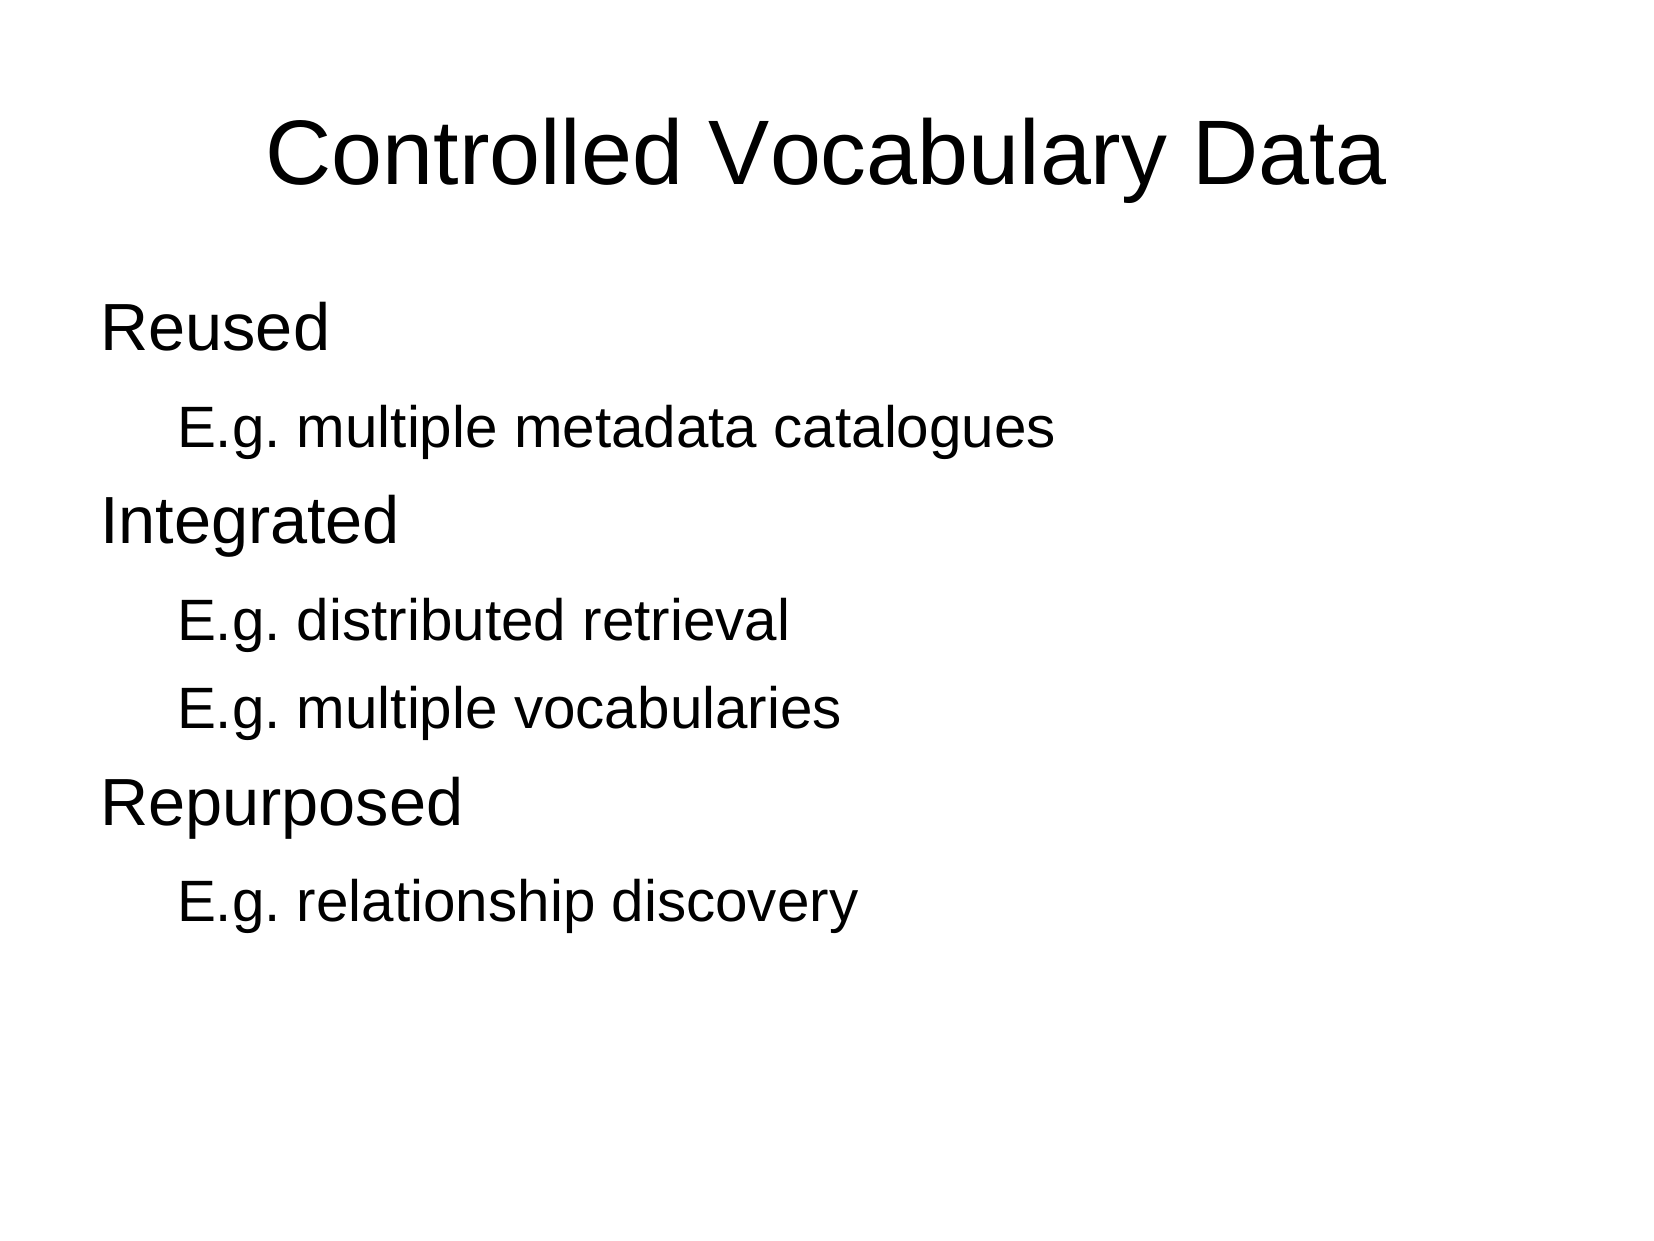

# Controlled Vocabulary Data
Reused
E.g. multiple metadata catalogues
Integrated
E.g. distributed retrieval
E.g. multiple vocabularies
Repurposed
E.g. relationship discovery